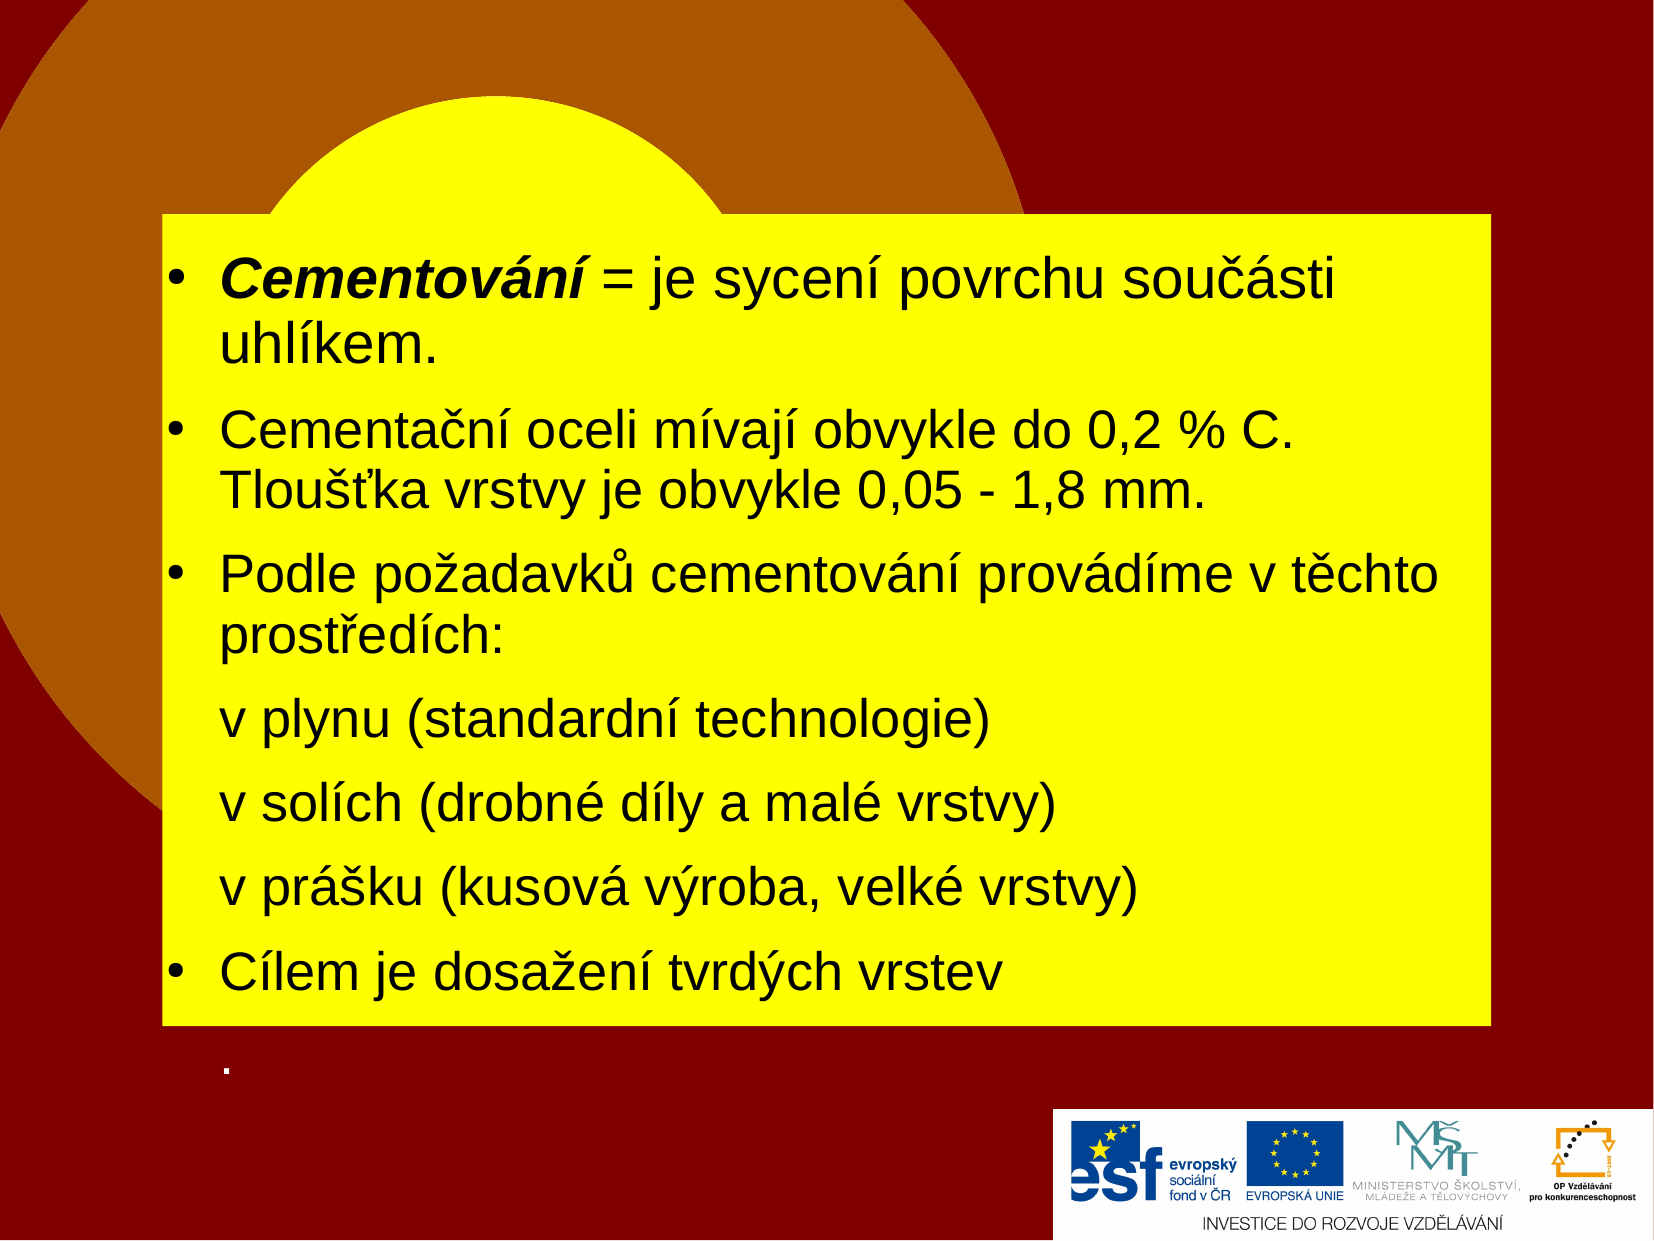

# Cementování = je sycení povrchu součásti uhlíkem.
Cementační oceli mívají obvykle do 0,2 % C. Tloušťka vrstvy je obvykle 0,05 - 1,8 mm.
Podle požadavků cementování provádíme v těchto prostředích:
v plynu (standardní technologie)
v solích (drobné díly a malé vrstvy)
v prášku (kusová výroba, velké vrstvy)
Cílem je dosažení tvrdých vrstev
.